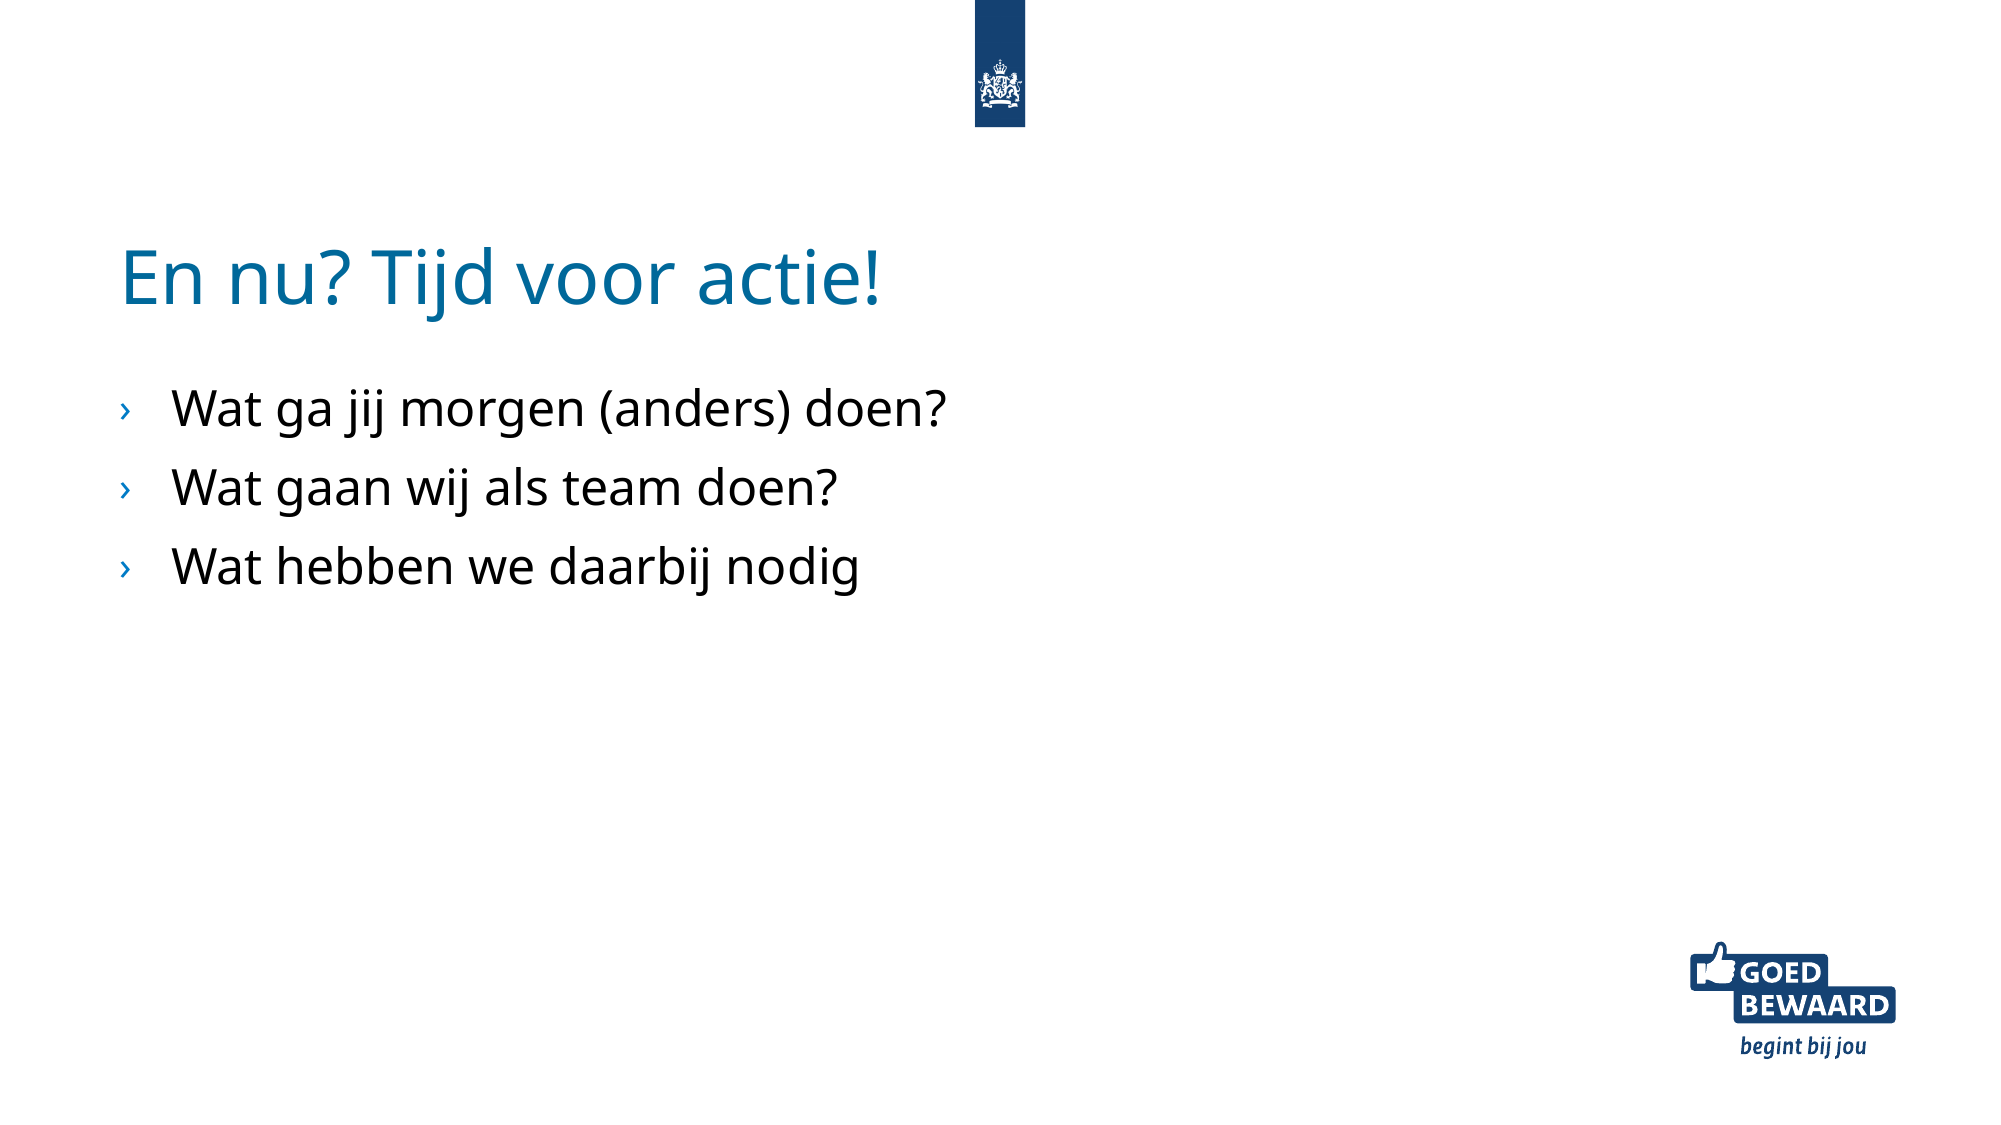

En nu? Tijd voor actie!
# Wat ga jij morgen (anders) doen?
Wat gaan wij als team doen?
Wat hebben we daarbij nodig